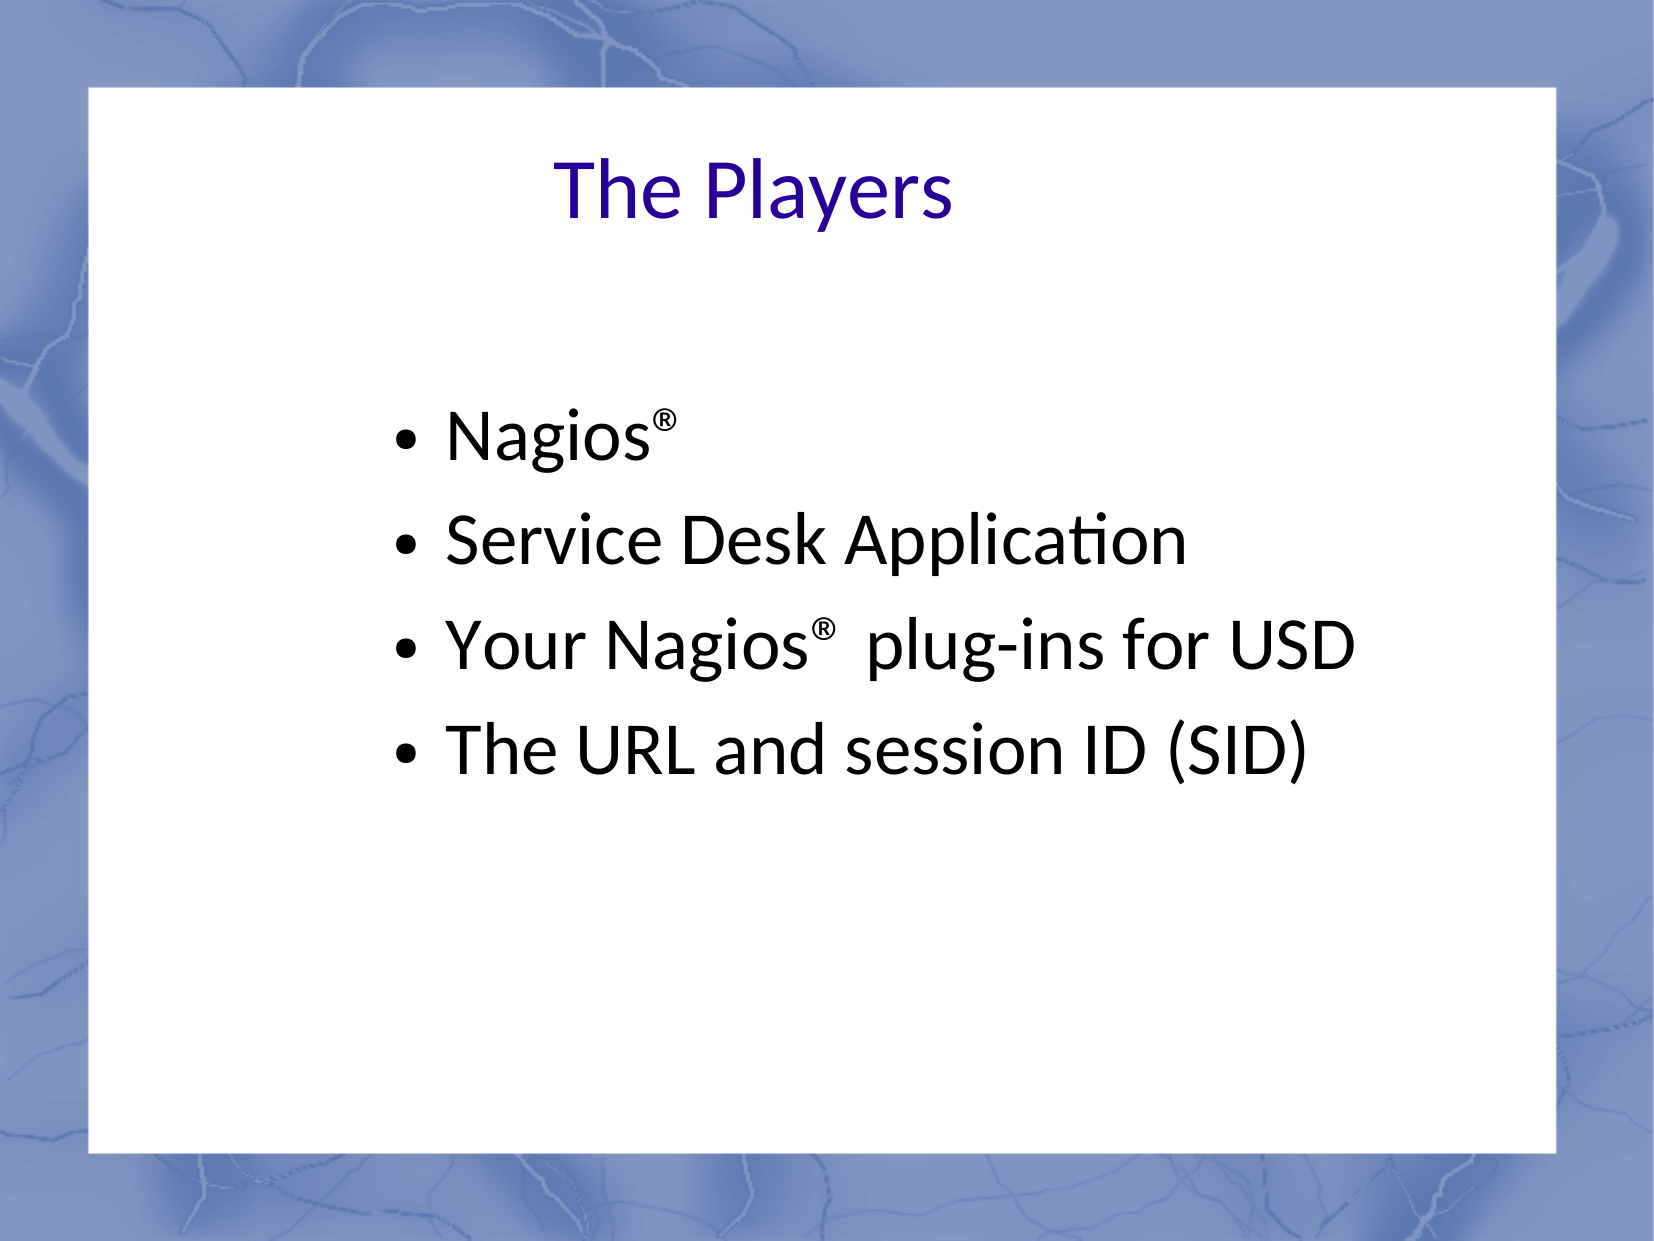

# The Players
Nagios®
Service Desk Application
Your Nagios® plug-ins for USD
The URL and session ID (SID)